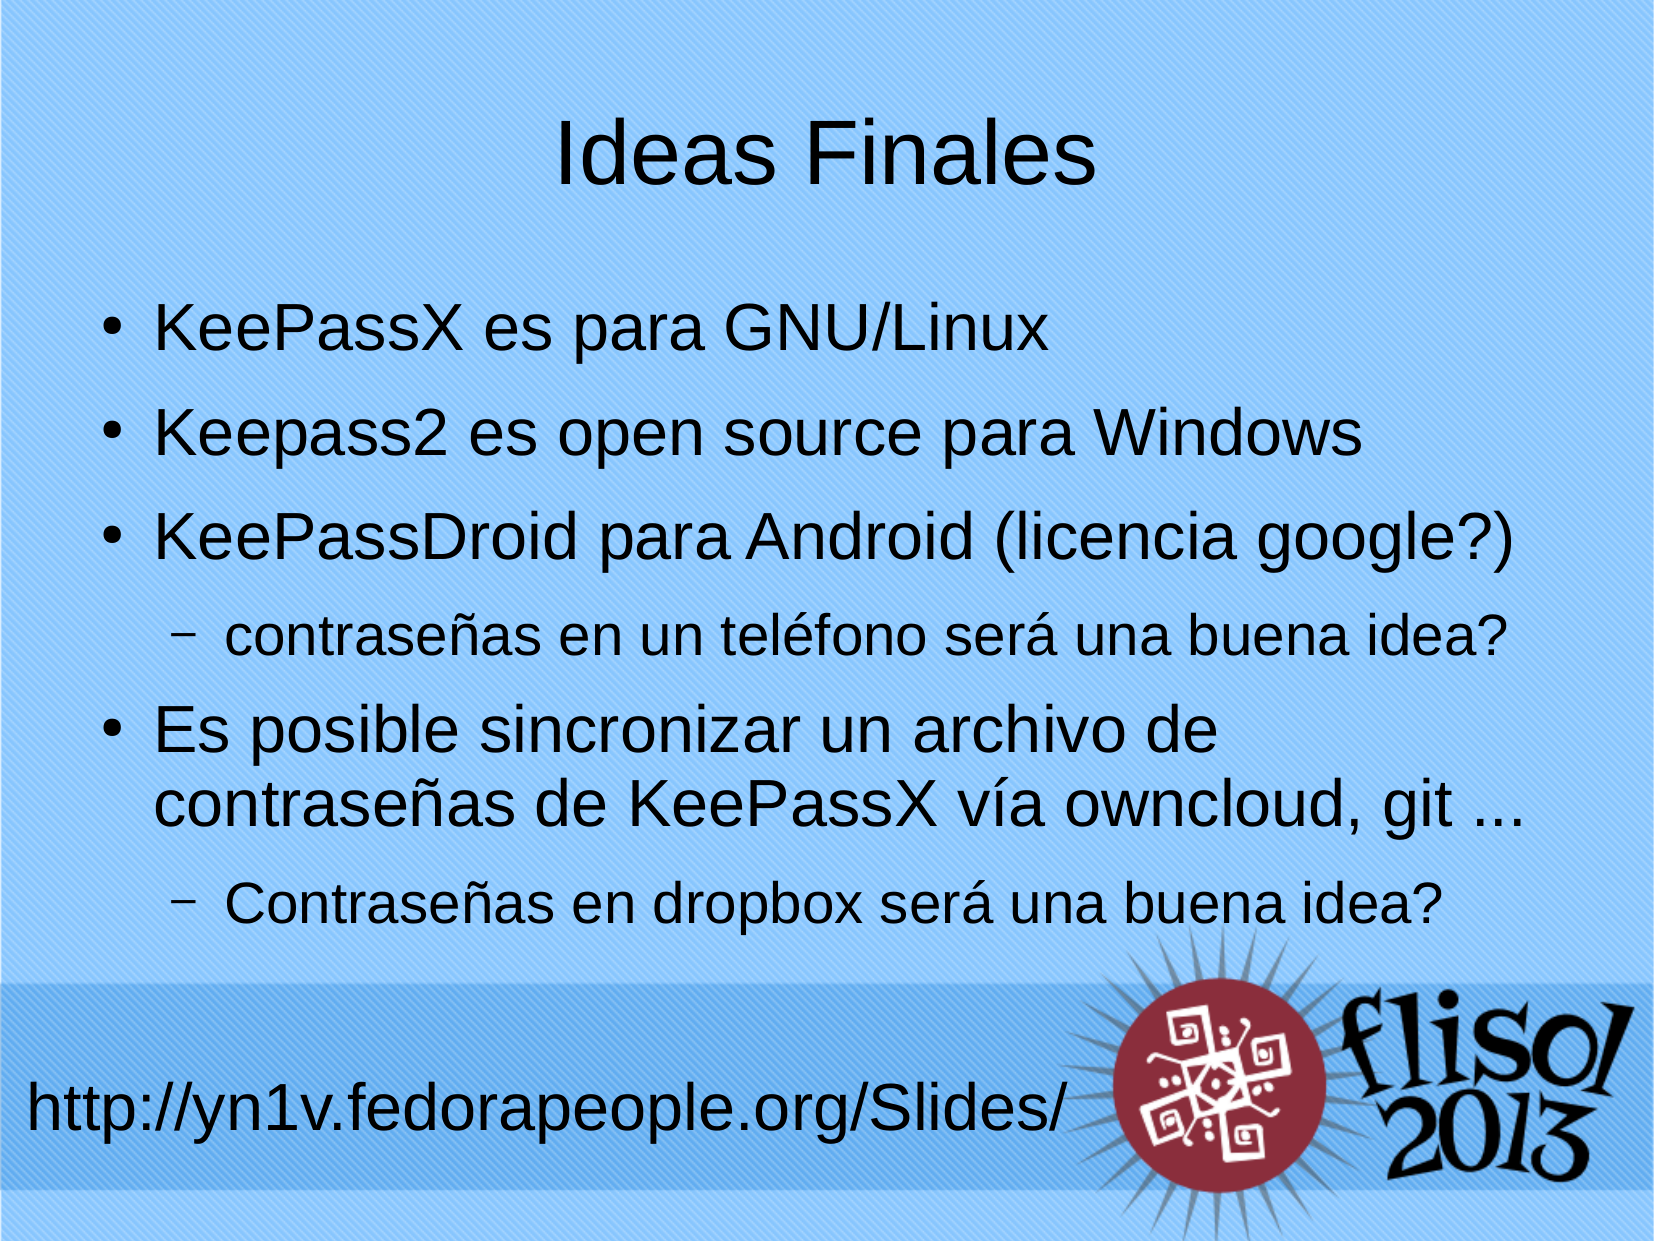

# Ideas Finales
KeePassX es para GNU/Linux
Keepass2 es open source para Windows
KeePassDroid para Android (licencia google?)
contraseñas en un teléfono será una buena idea?
Es posible sincronizar un archivo de contraseñas de KeePassX vía owncloud, git ...
Contraseñas en dropbox será una buena idea?
http://yn1v.fedorapeople.org/Slides/